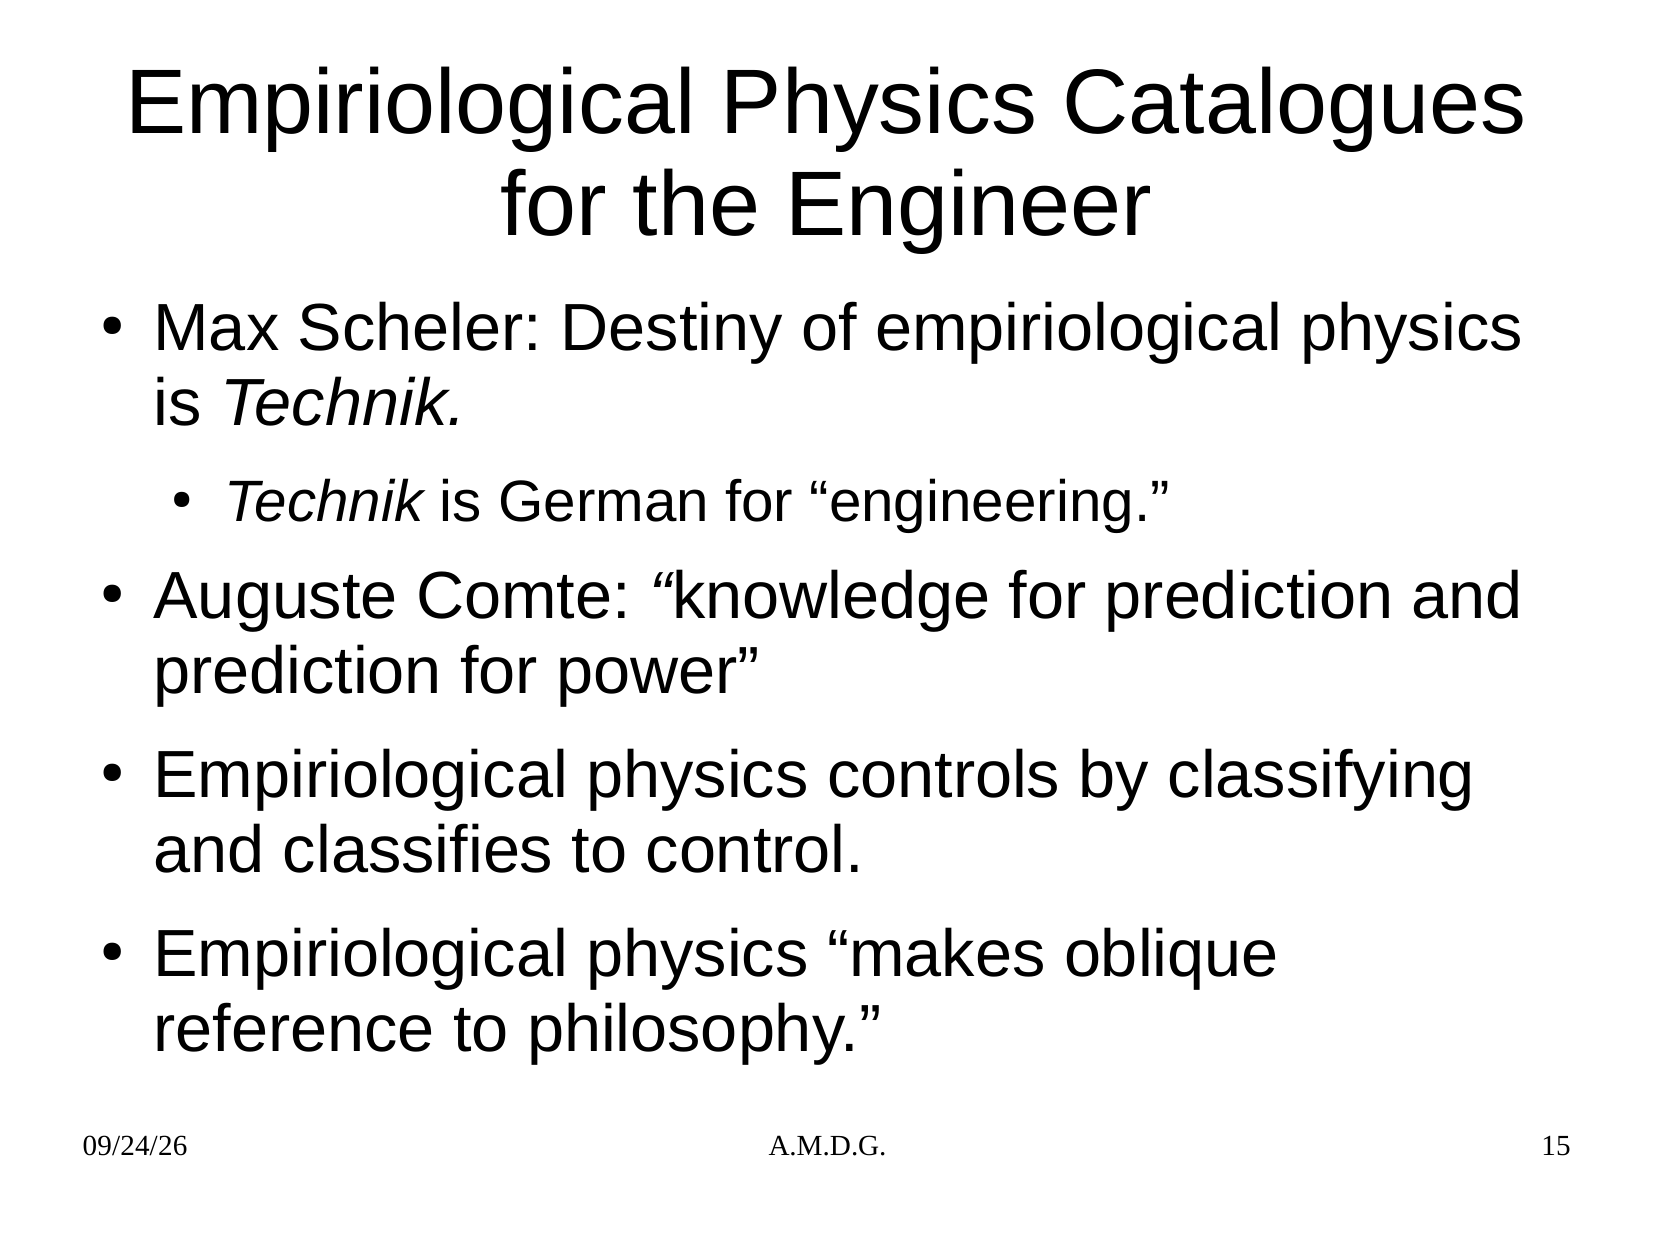

# Empiriological Physics Catalogues for the Engineer
Max Scheler: Destiny of empiriological physics is Technik.
Technik is German for “engineering.”
Auguste Comte: “knowledge for prediction and prediction for power”
Empiriological physics controls by classifying and classifies to control.
Empiriological physics “makes oblique reference to philosophy.”
`
A.M.D.G.
15